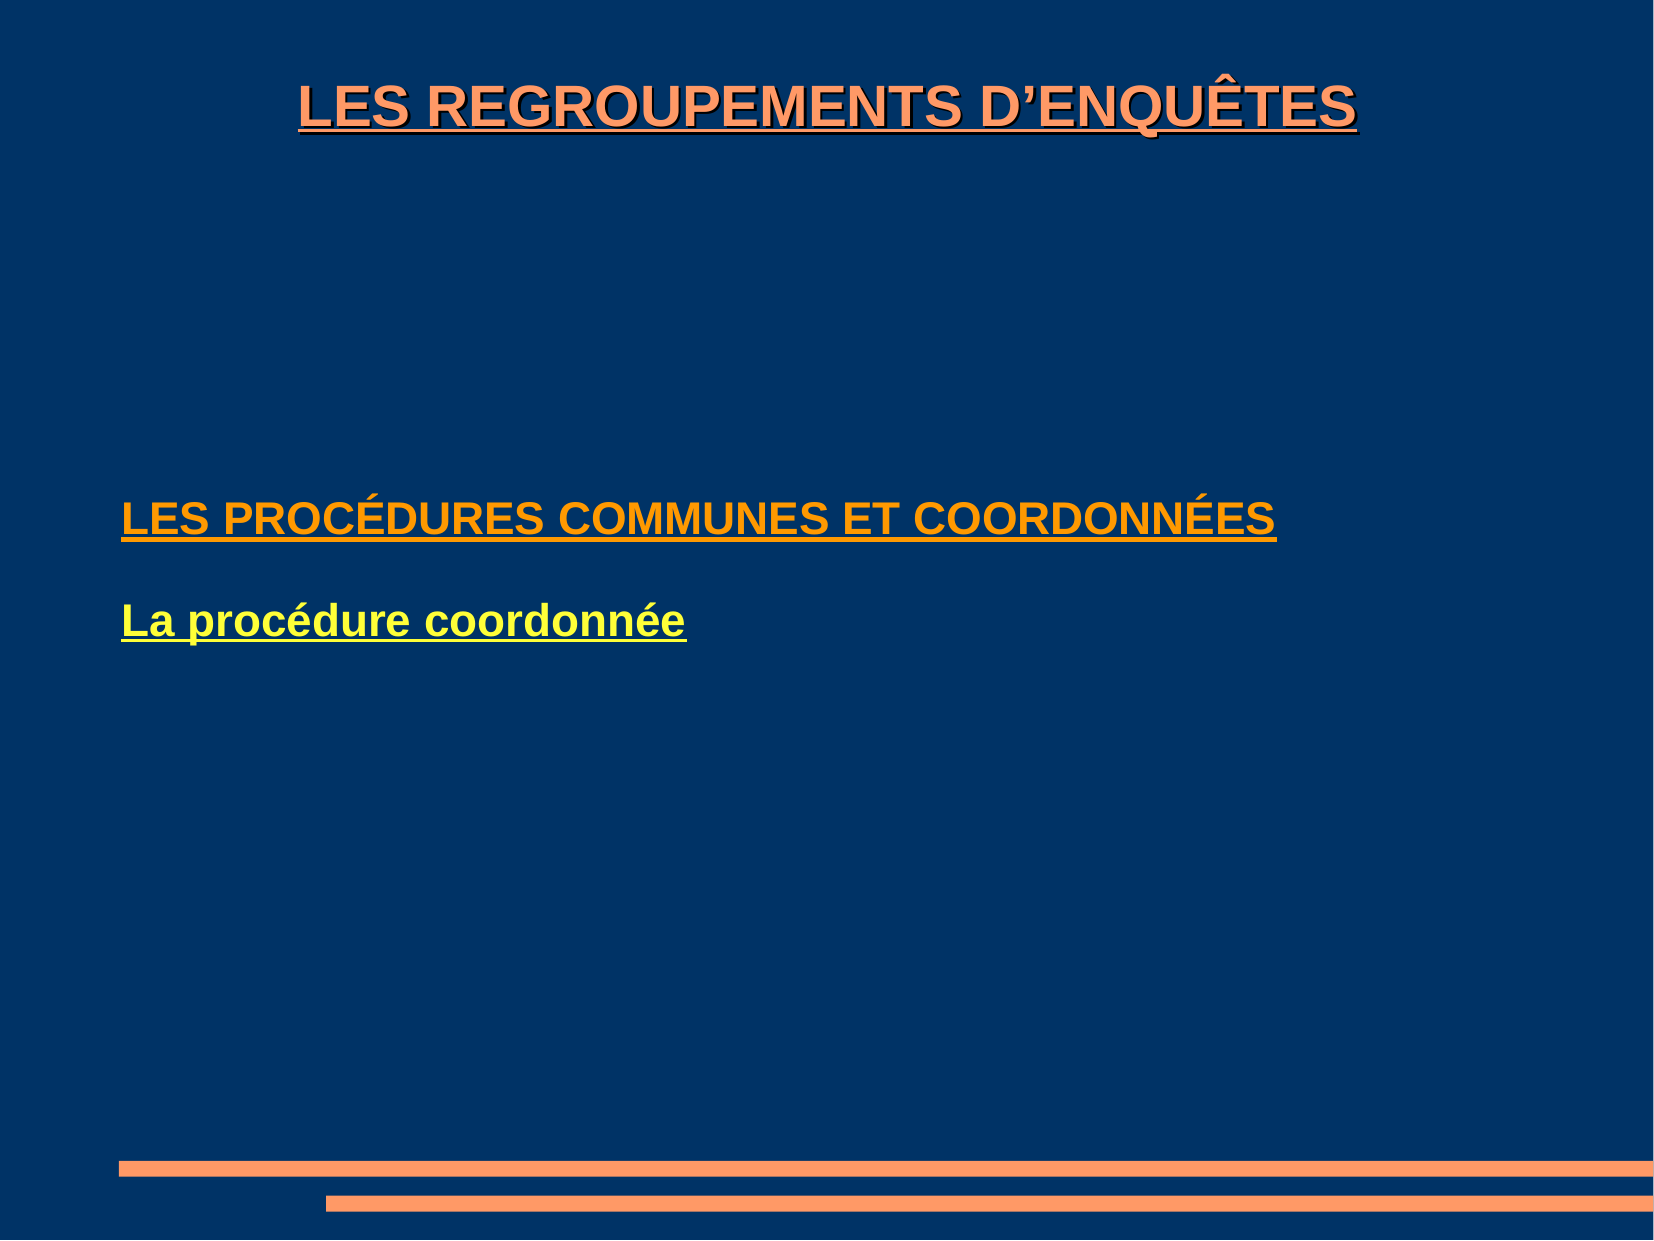

# LES REGROUPEMENTS D’ENQUÊTES
LES PROCÉDURES COMMUNES ET COORDONNÉES
La procédure coordonnée